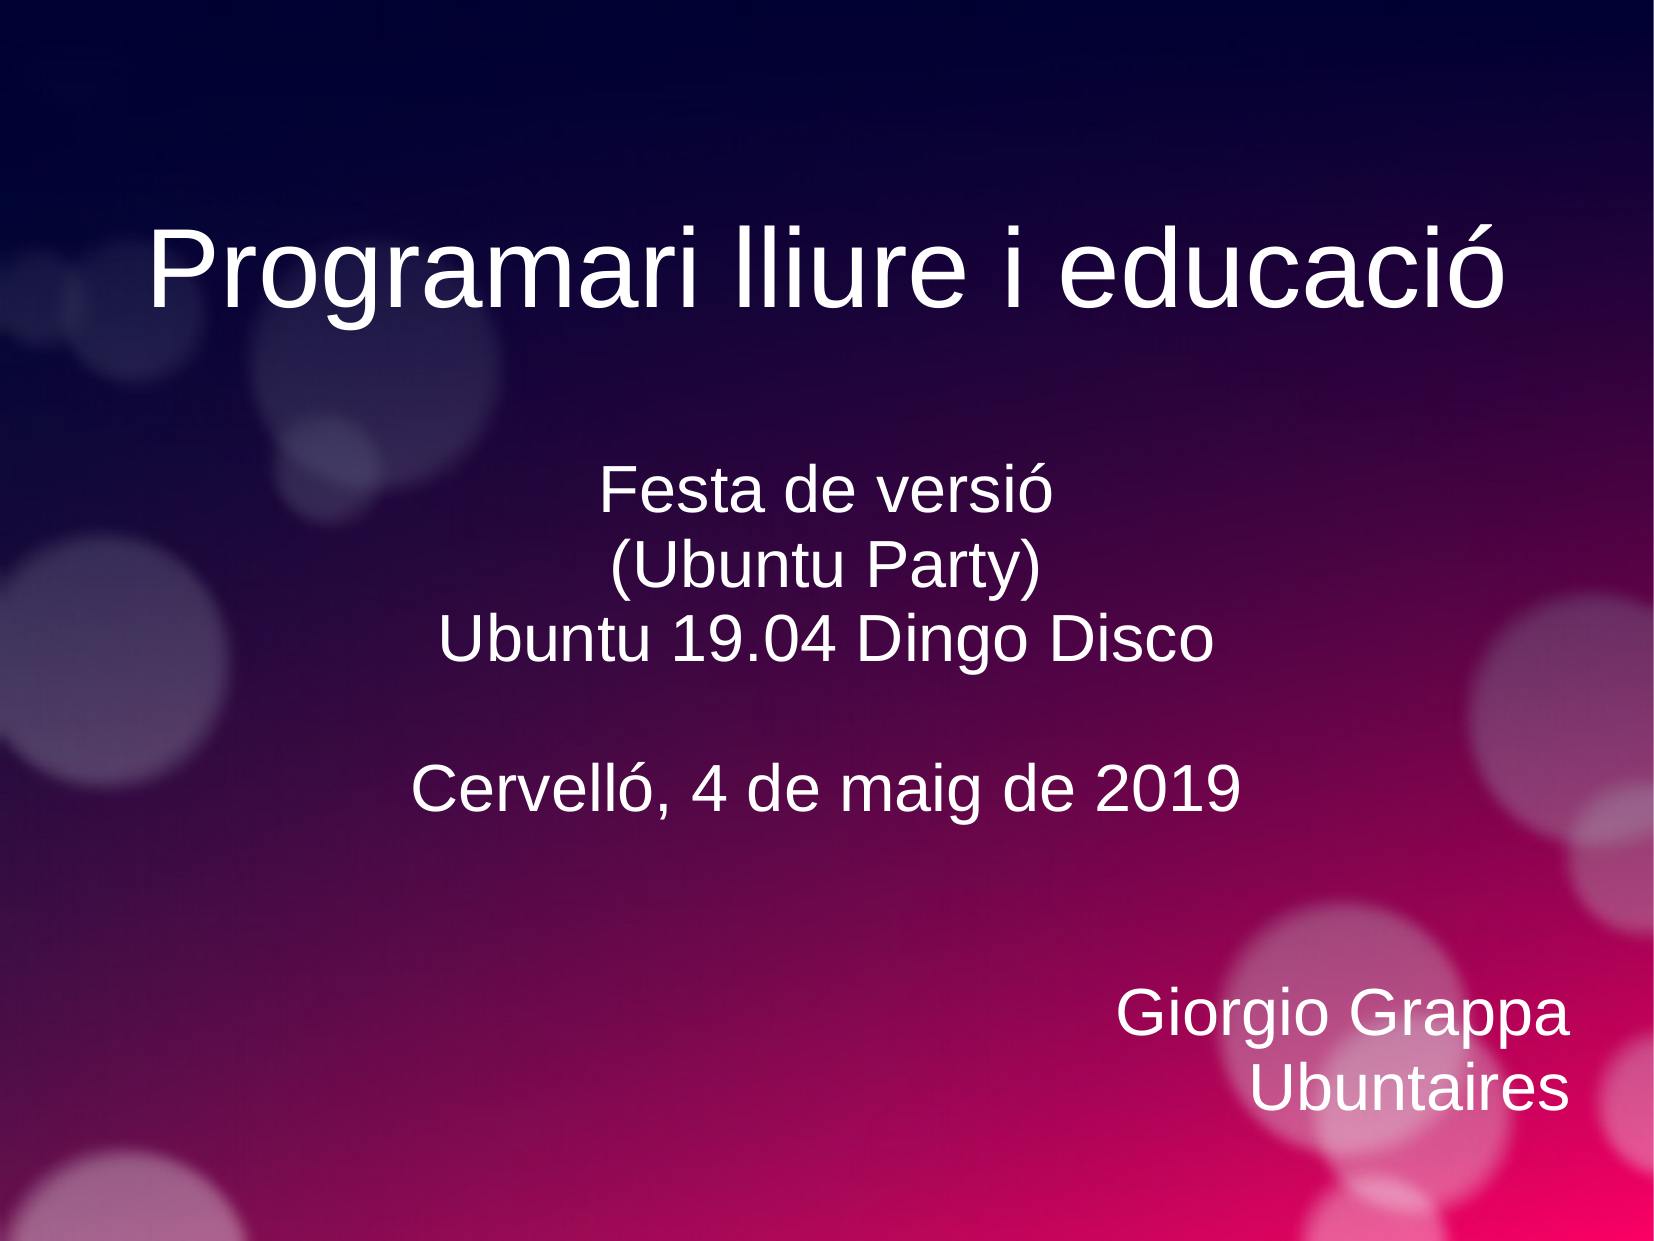

# Programari lliure i educació
Festa de versió
(Ubuntu Party)
Ubuntu 19.04 Dingo Disco
Cervelló, 4 de maig de 2019
Giorgio Grappa
Ubuntaires